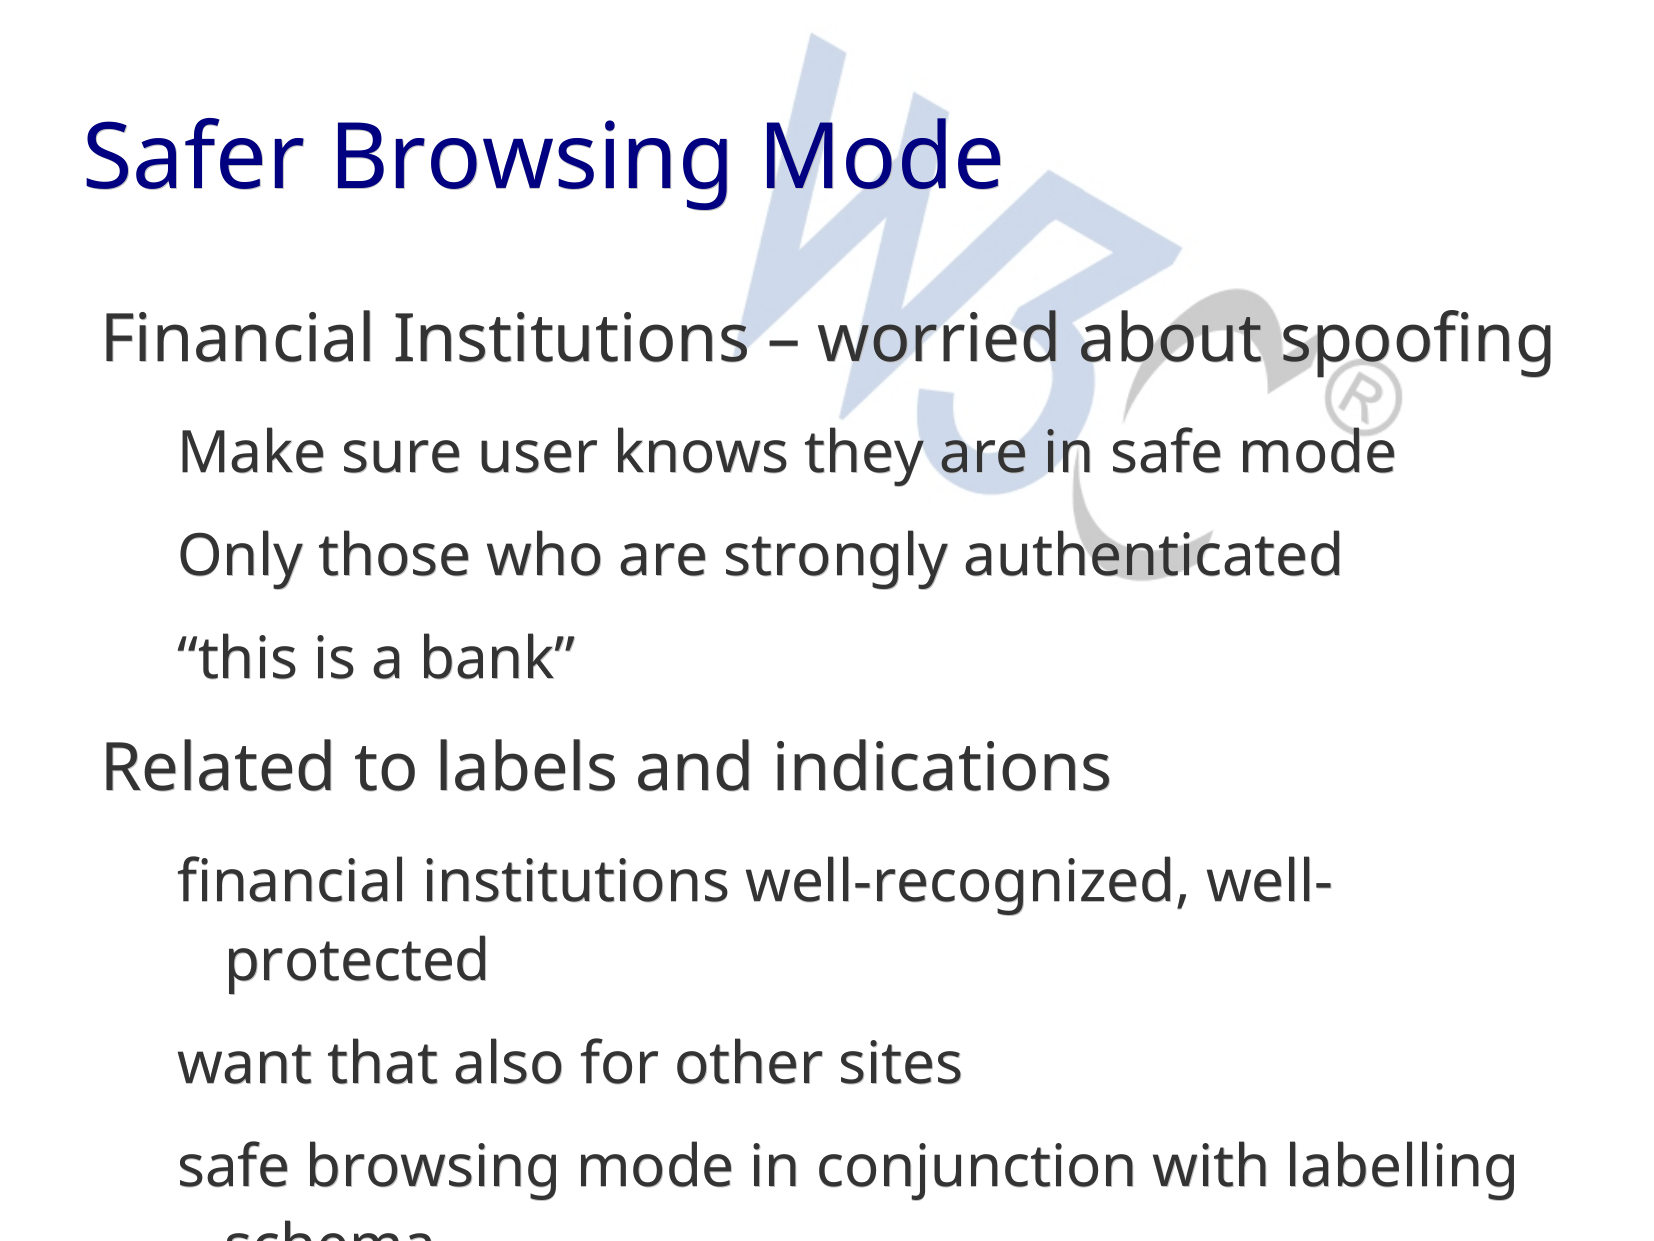

# Safer Browsing Mode
Financial Institutions – worried about spoofing
Make sure user knows they are in safe mode
Only those who are strongly authenticated
“this is a bank”
Related to labels and indications
financial institutions well-recognized, well-protected
want that also for other sites
safe browsing mode in conjunction with labelling schema